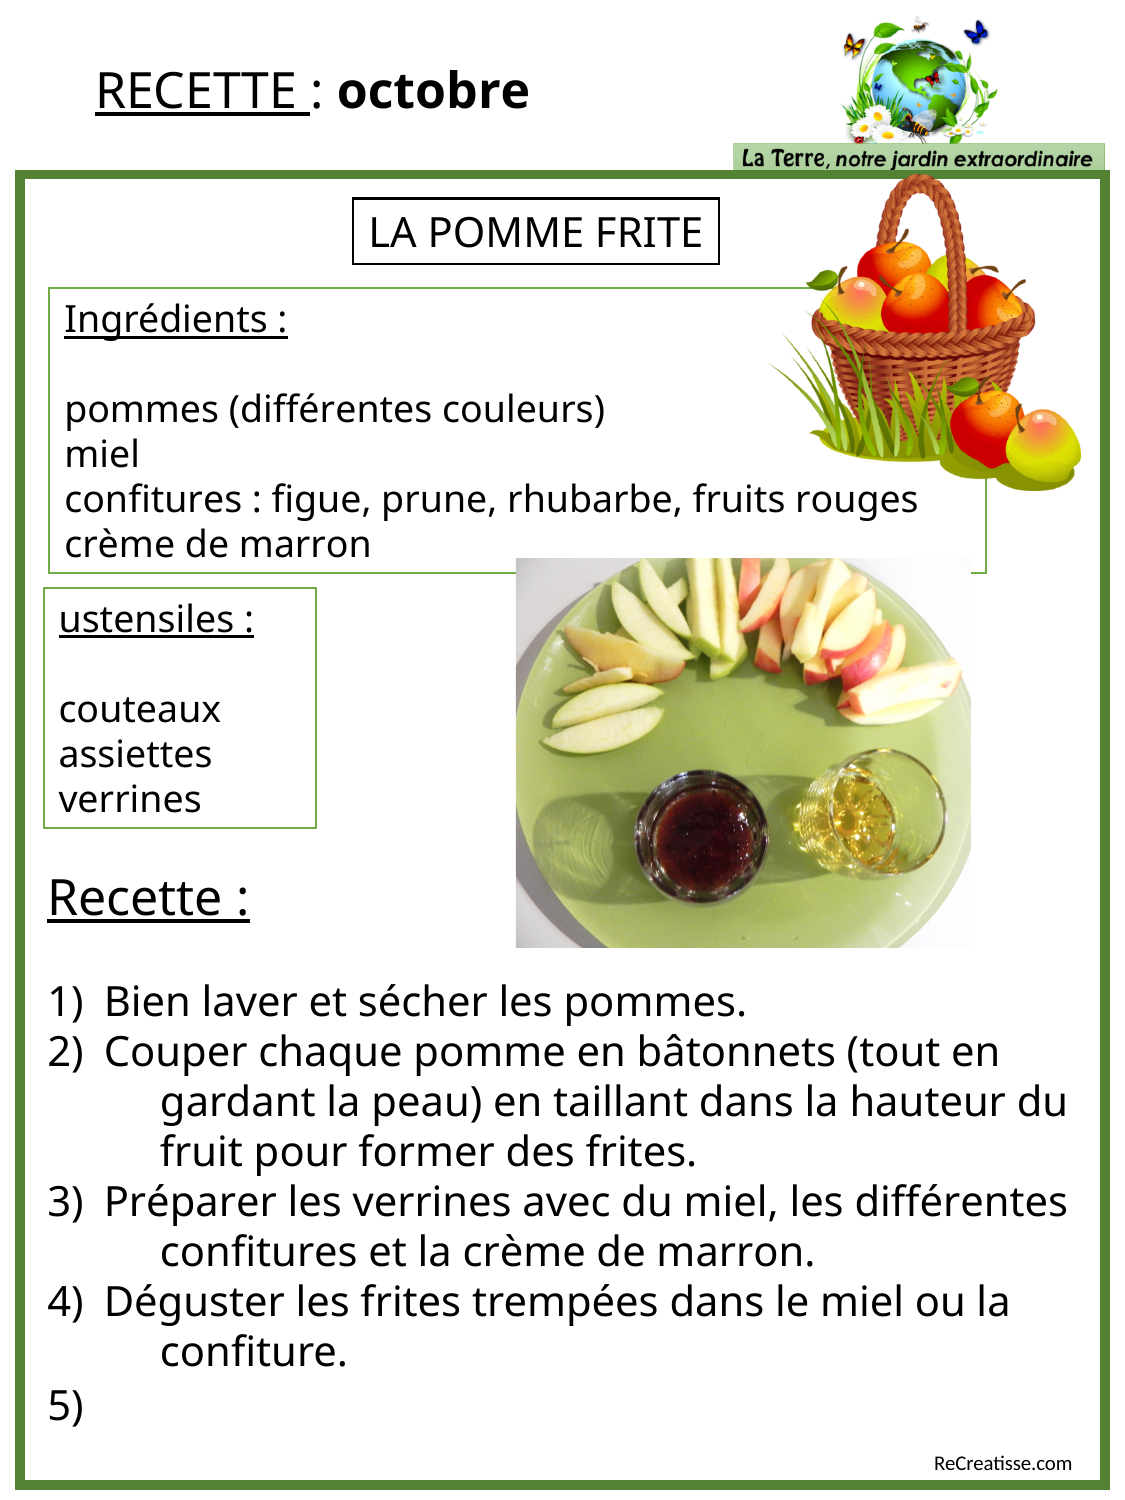

RECETTE : octobre
LA POMME FRITE
Ingrédients :
pommes (différentes couleurs)
miel
confitures : figue, prune, rhubarbe, fruits rouges
crème de marron
ustensiles :
couteaux
assiettes
verrines
Recette :
Bien laver et sécher les pommes.
Couper chaque pomme en bâtonnets (tout en gardant la peau) en taillant dans la hauteur du fruit pour former des frites.
Préparer les verrines avec du miel, les différentes confitures et la crème de marron.
Déguster les frites trempées dans le miel ou la confiture.
ReCreatisse.com